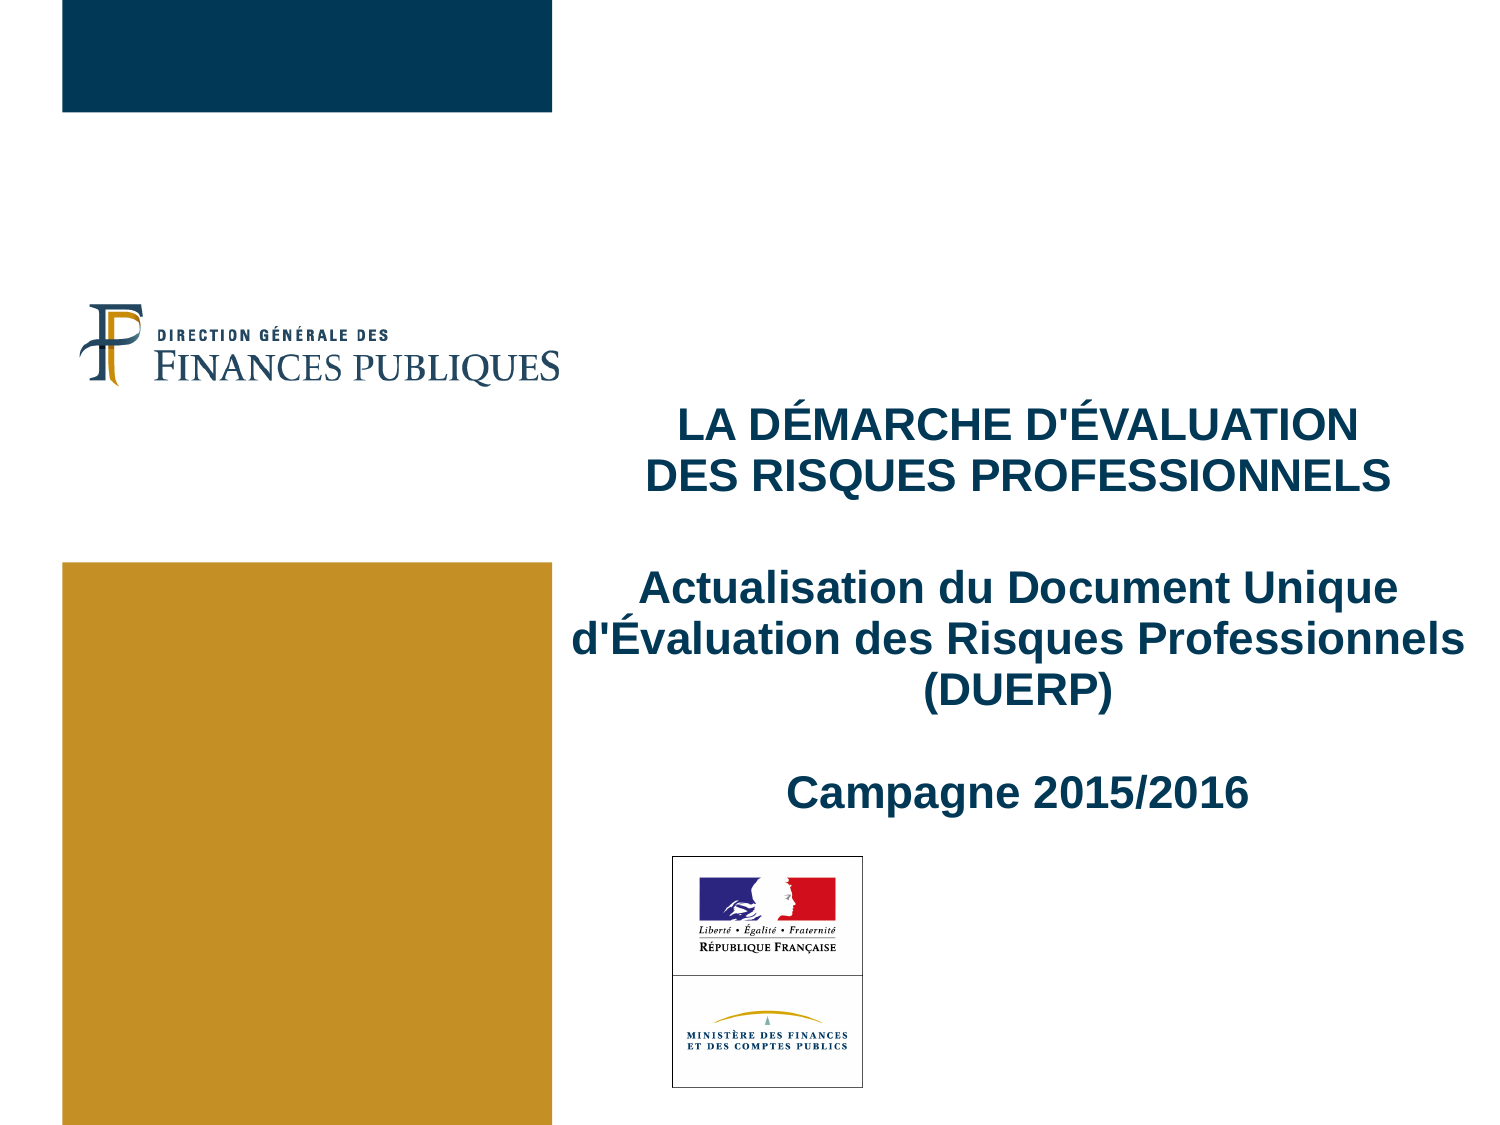

# LA DÉMARCHE D'ÉVALUATION DES RISQUES PROFESSIONNELS Actualisation du Document Unique d'Évaluation des Risques Professionnels (DUERP) Campagne 2015/2016